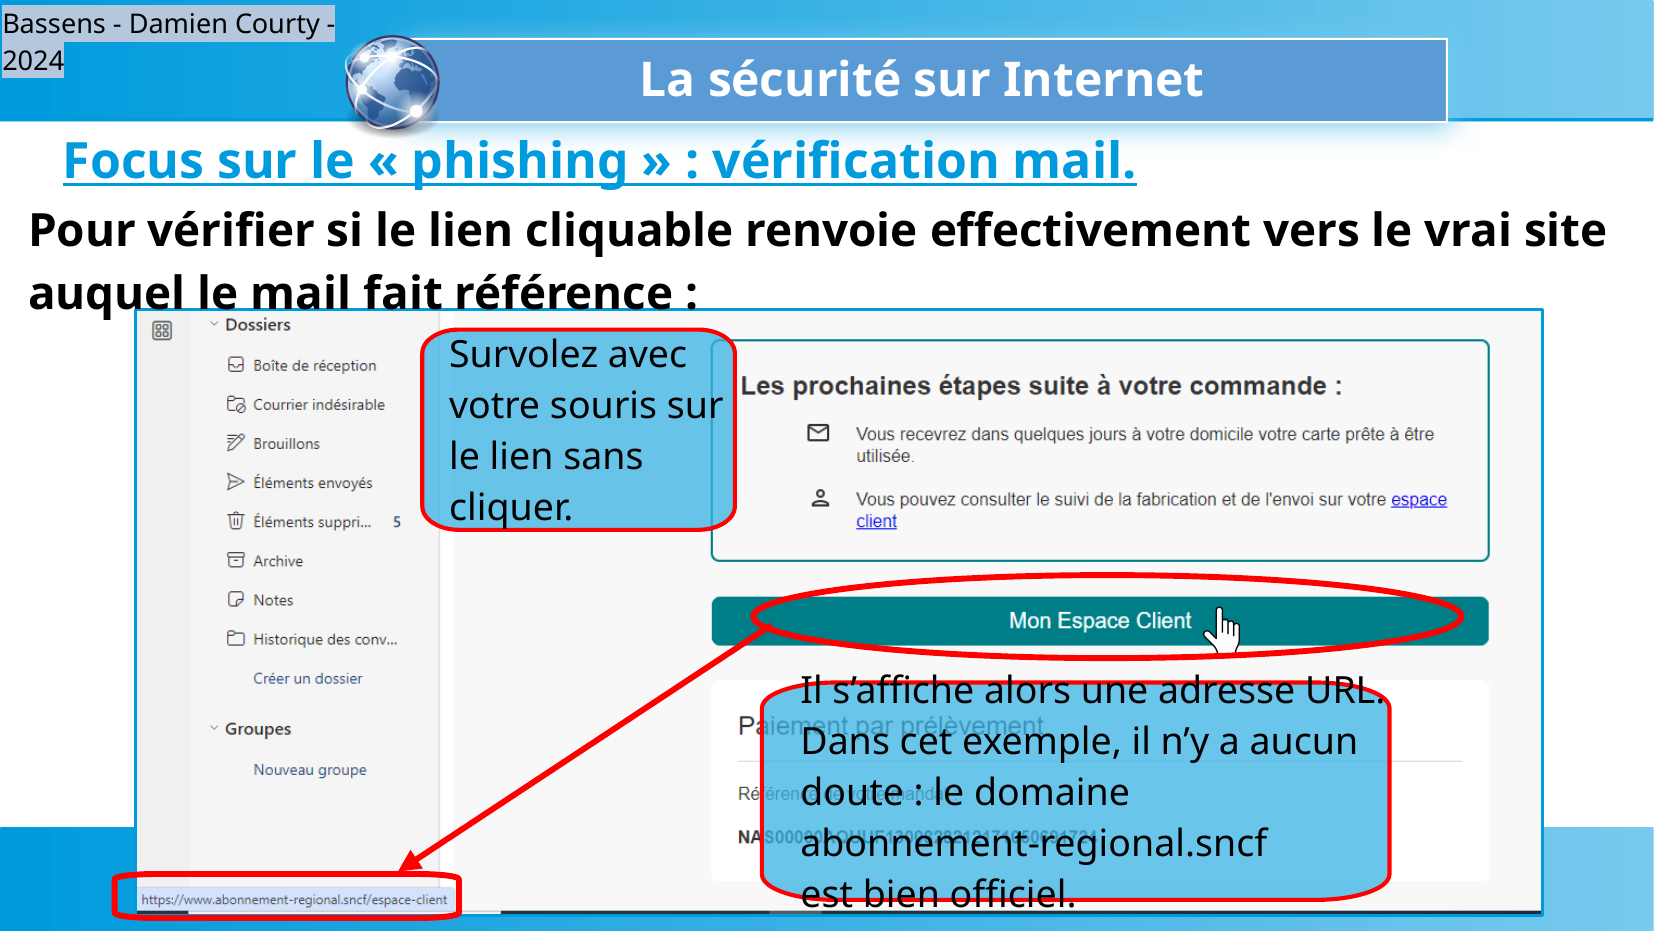

Bassens - Damien Courty - 2024
La sécurité sur Internet
Focus sur le « phishing » : vérification mail.
Pour vérifier si le lien cliquable renvoie effectivement vers le vrai site auquel le mail fait référence :
Survolez avec
votre souris sur
le lien sans
cliquer.
Il s’affiche alors une adresse URL.
Dans cet exemple, il n’y a aucun
doute : le domaine
abonnement-regional.sncf
est bien officiel.